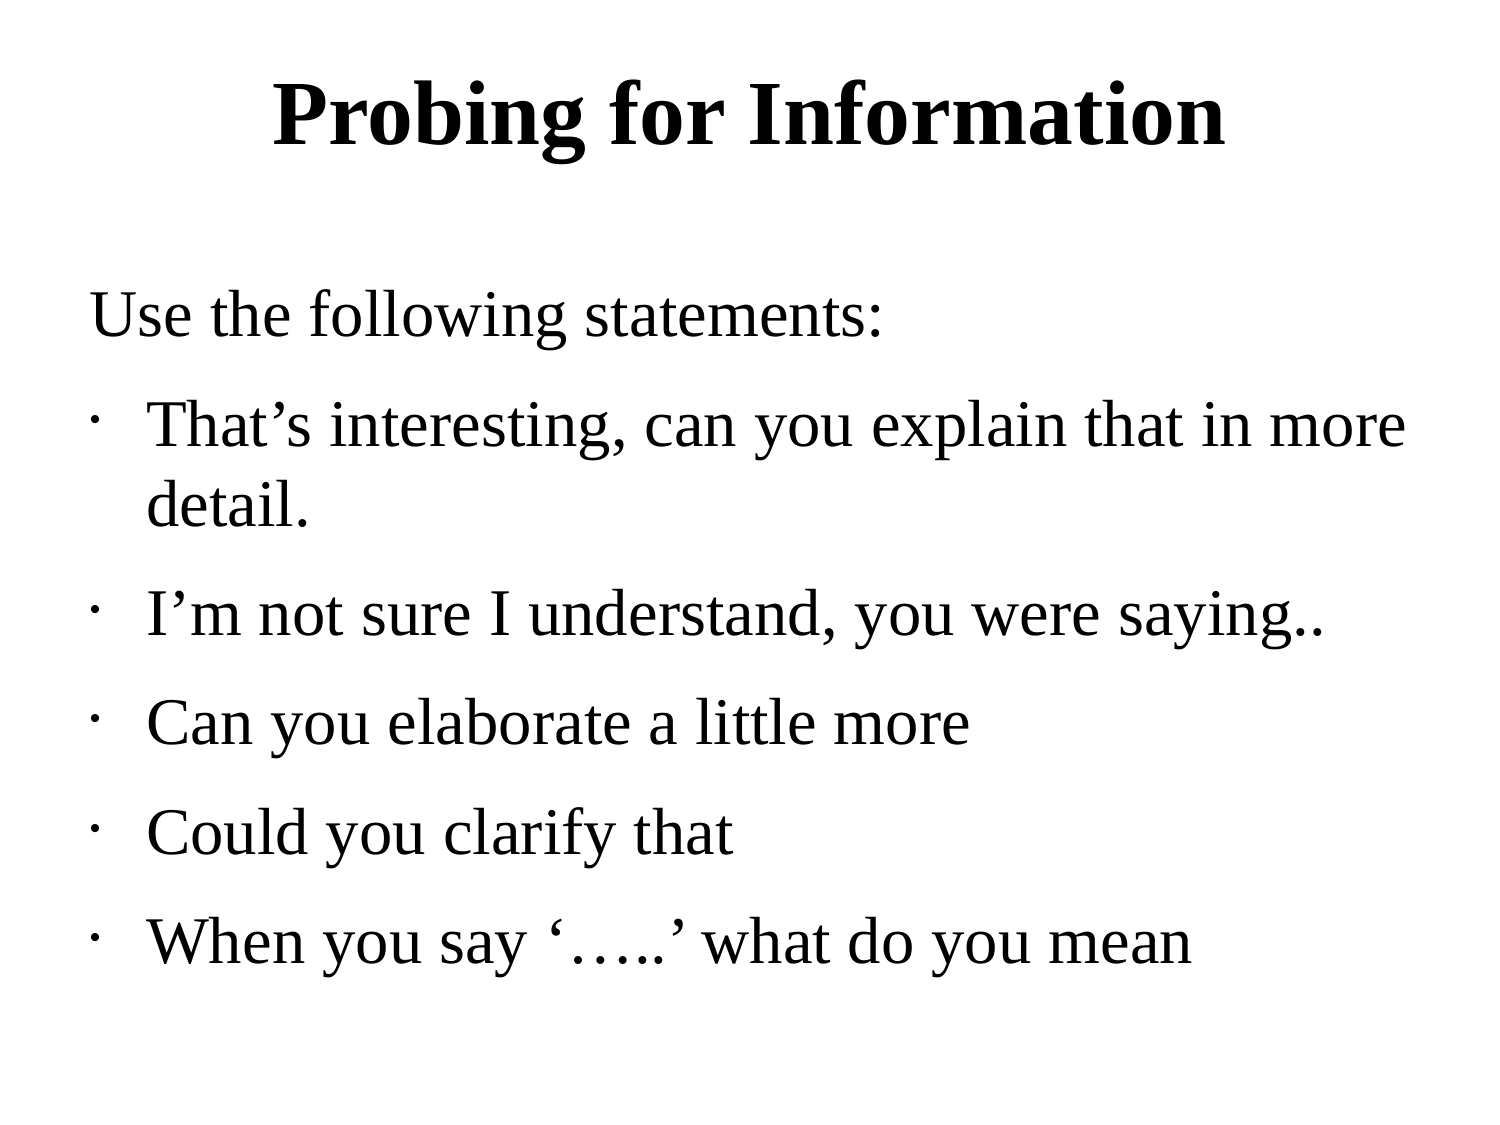

# Probing for Information
Use the following statements:
That’s interesting, can you explain that in more detail.
I’m not sure I understand, you were saying..
Can you elaborate a little more
Could you clarify that
When you say ‘…..’ what do you mean